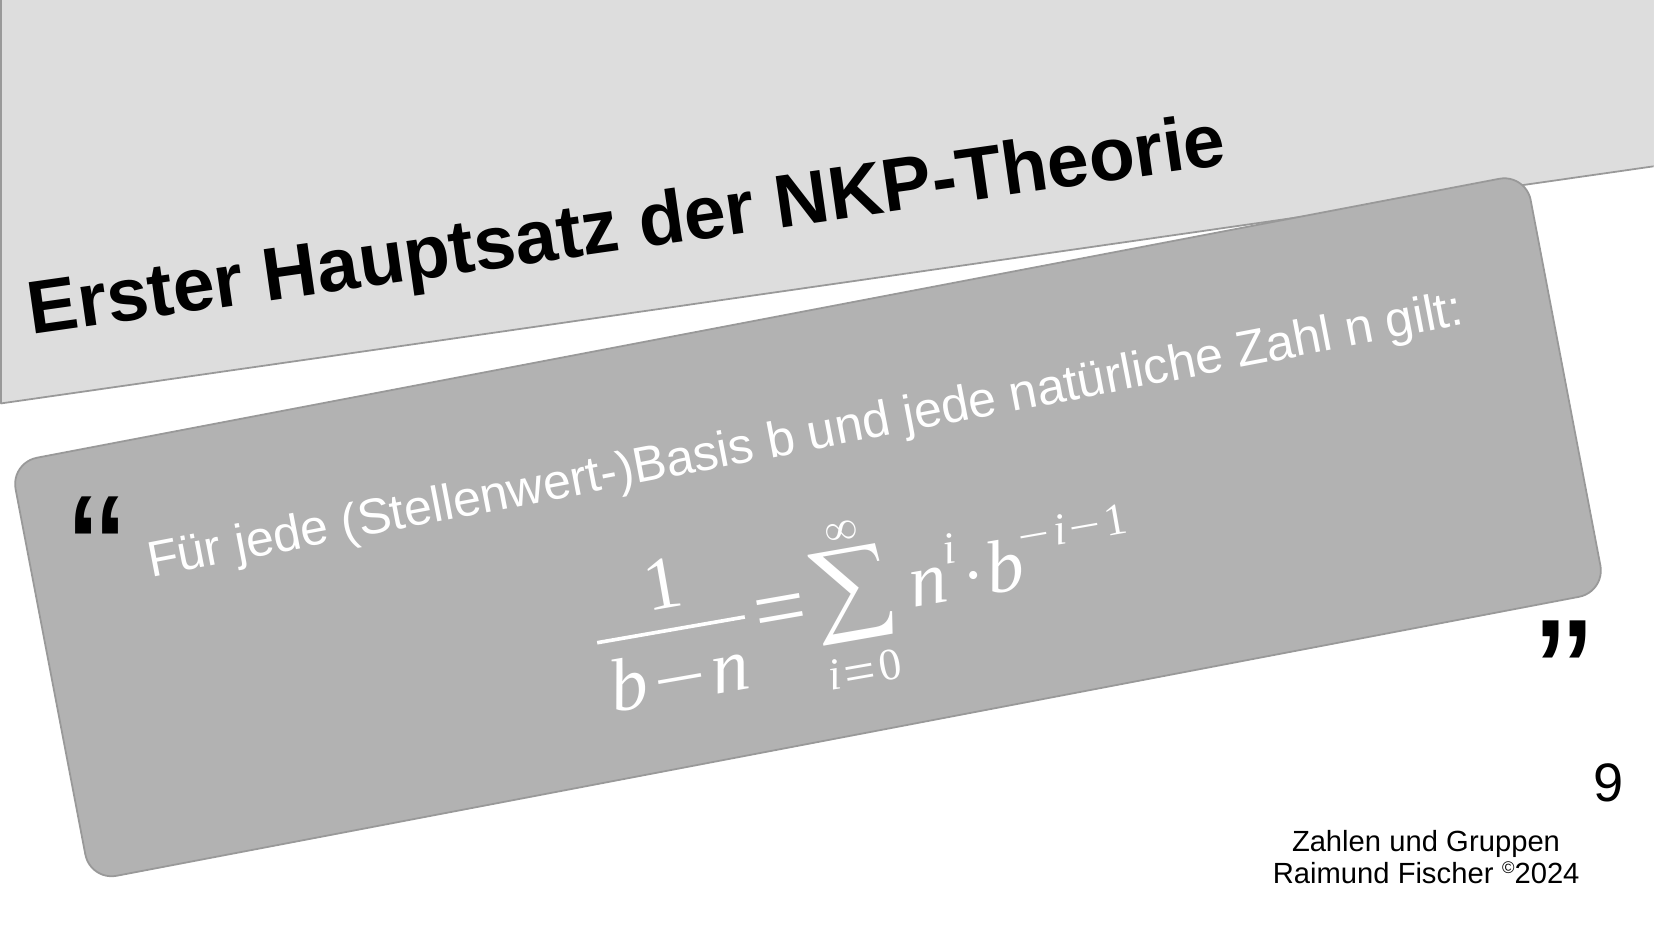

# Erster Hauptsatz der NKP-Theorie
Für jede (Stellenwert-)Basis b und jede natürliche Zahl n gilt:
9